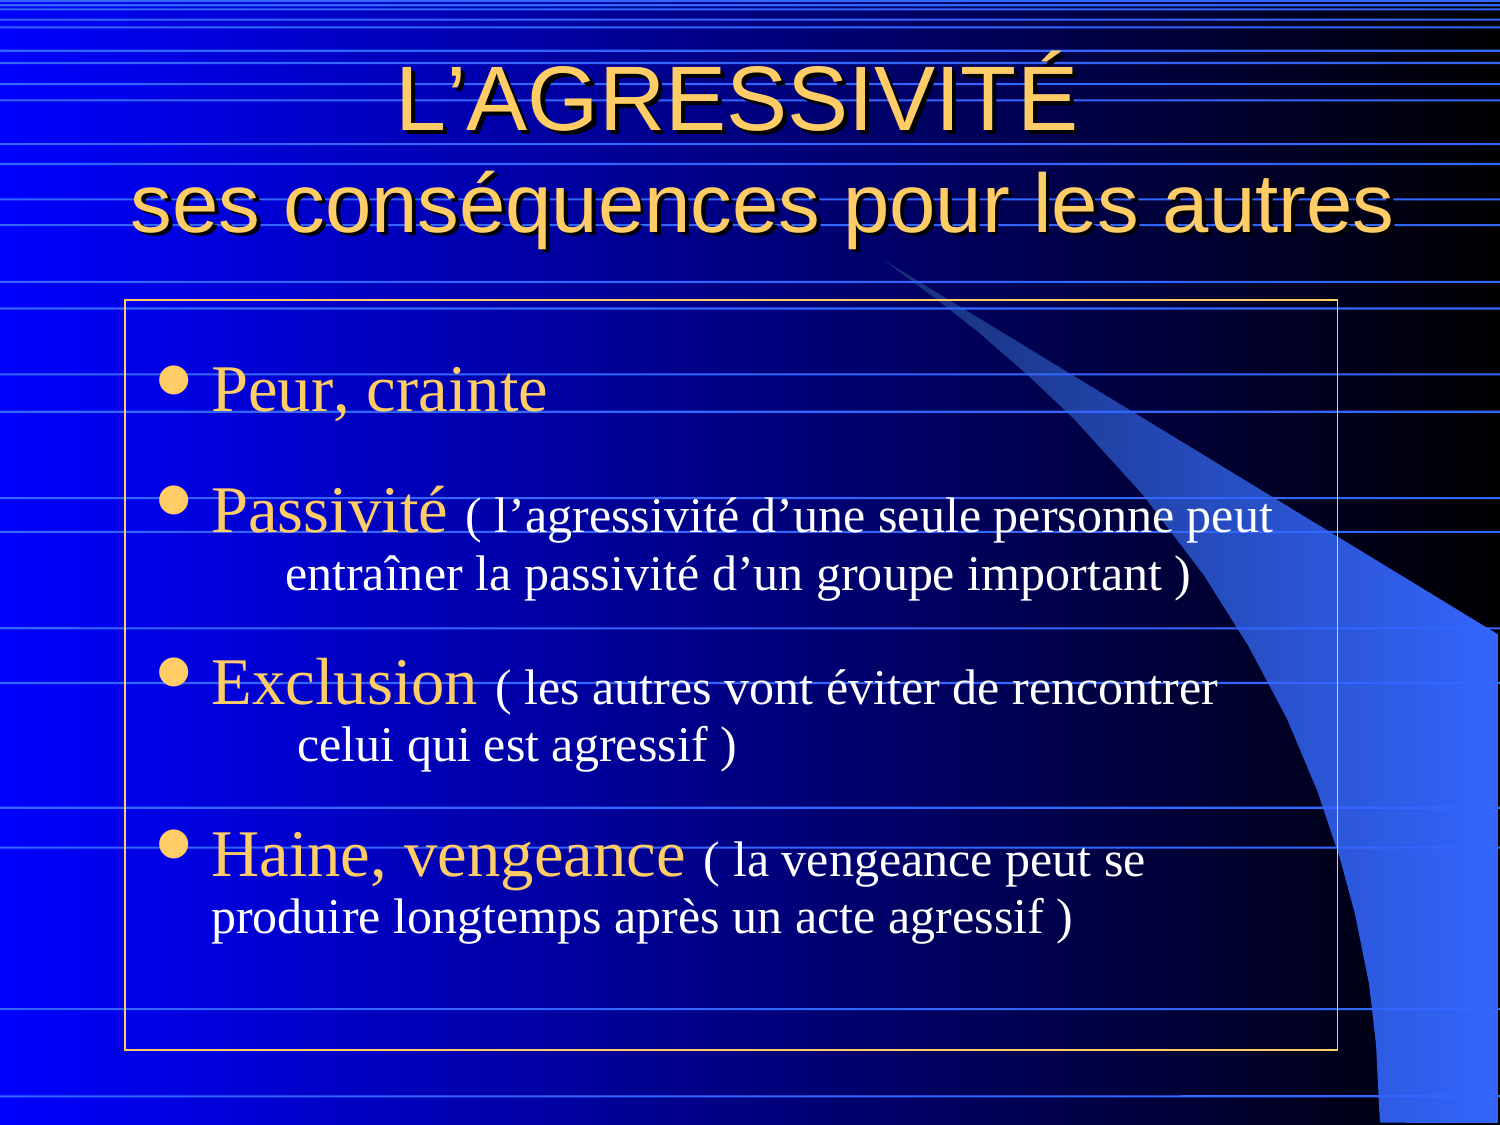

# L’AGRESSIVITÉ ses conséquences pour les autres
Peur, crainte
Passivité ( l’agressivité d’une seule personne peut 	entraîner la passivité d’un groupe important )
Exclusion ( les autres vont éviter de rencontrer 		 celui qui est agressif )
Haine, vengeance ( la vengeance peut se 		produire longtemps après un acte agressif )